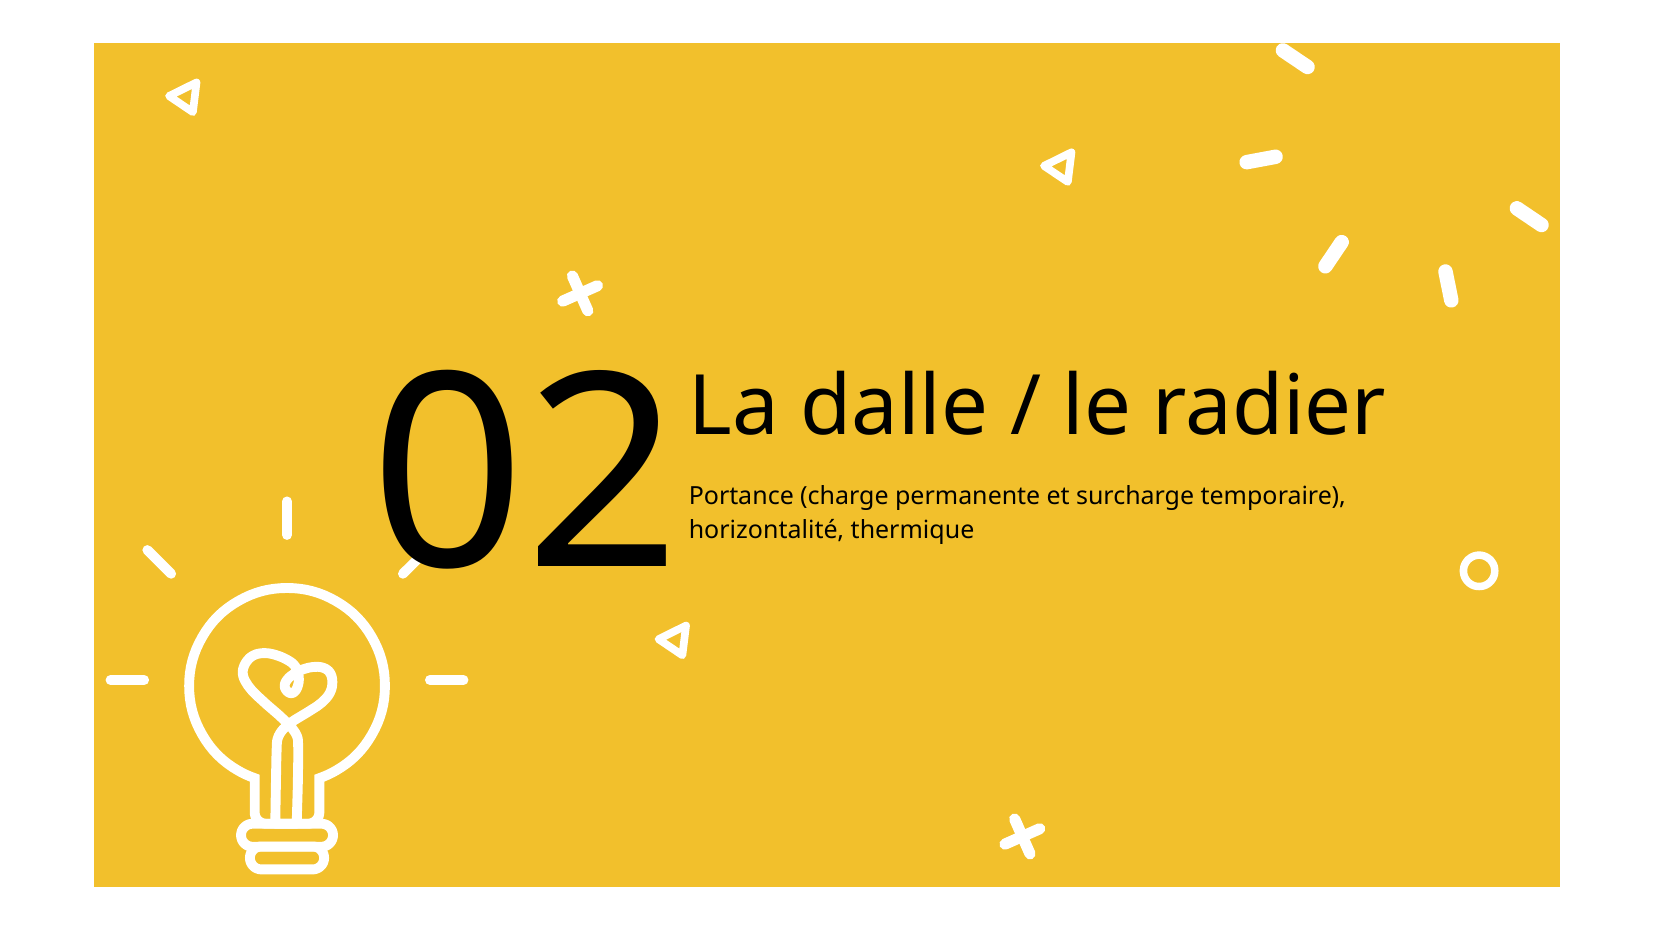

02
# La dalle / le radier
Portance (charge permanente et surcharge temporaire), horizontalité, thermique